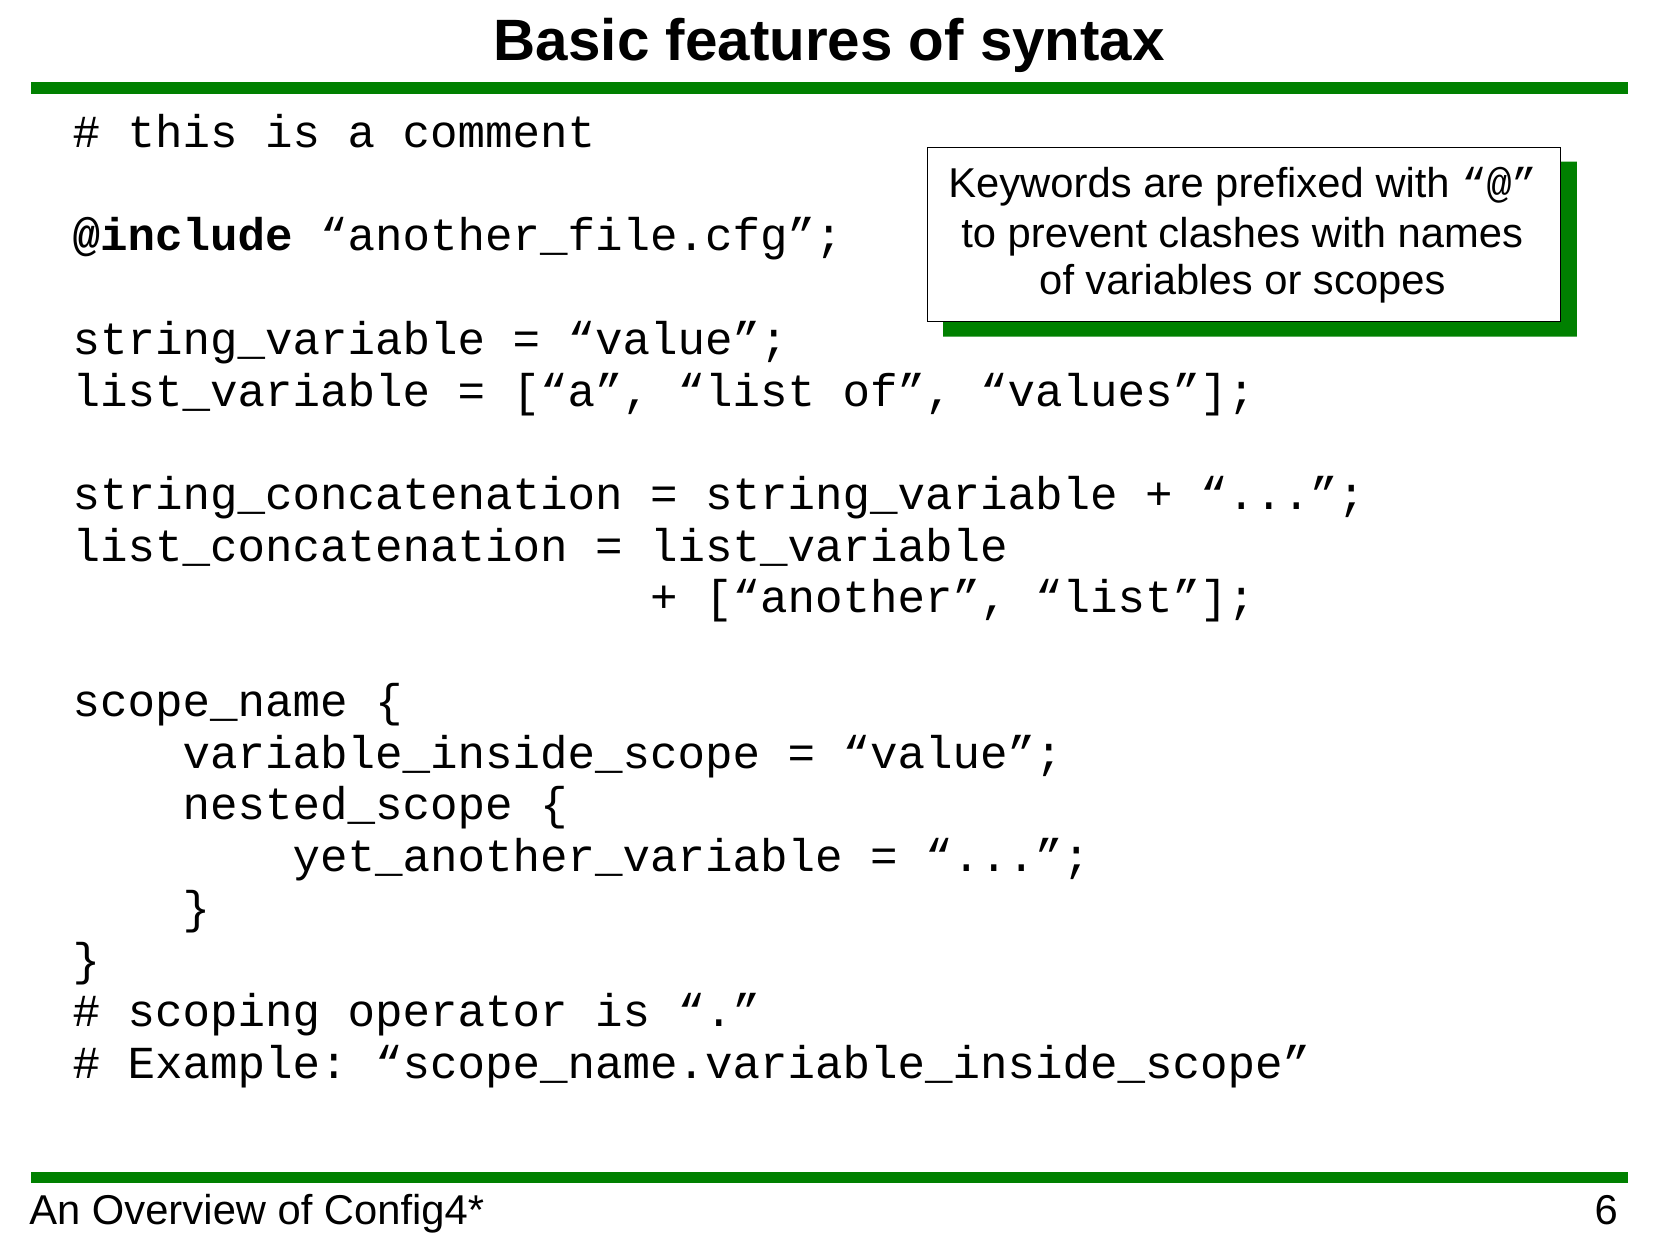

# Basic features of syntax
# this is a comment @include “another_file.cfg”; string_variable = “value”; list_variable = [“a”, “list of”, “values”]; string_concatenation = string_variable + “...”; list_concatenation = list_variable + [“another”, “list”]; scope_name { variable_inside_scope = “value”; nested_scope { yet_another_variable = “...”; } } # scoping operator is “.” # Example: “scope_name.variable_inside_scope”
Keywords are prefixed with “@” to prevent clashes with names of variables or scopes
An Overview of Config4*
6